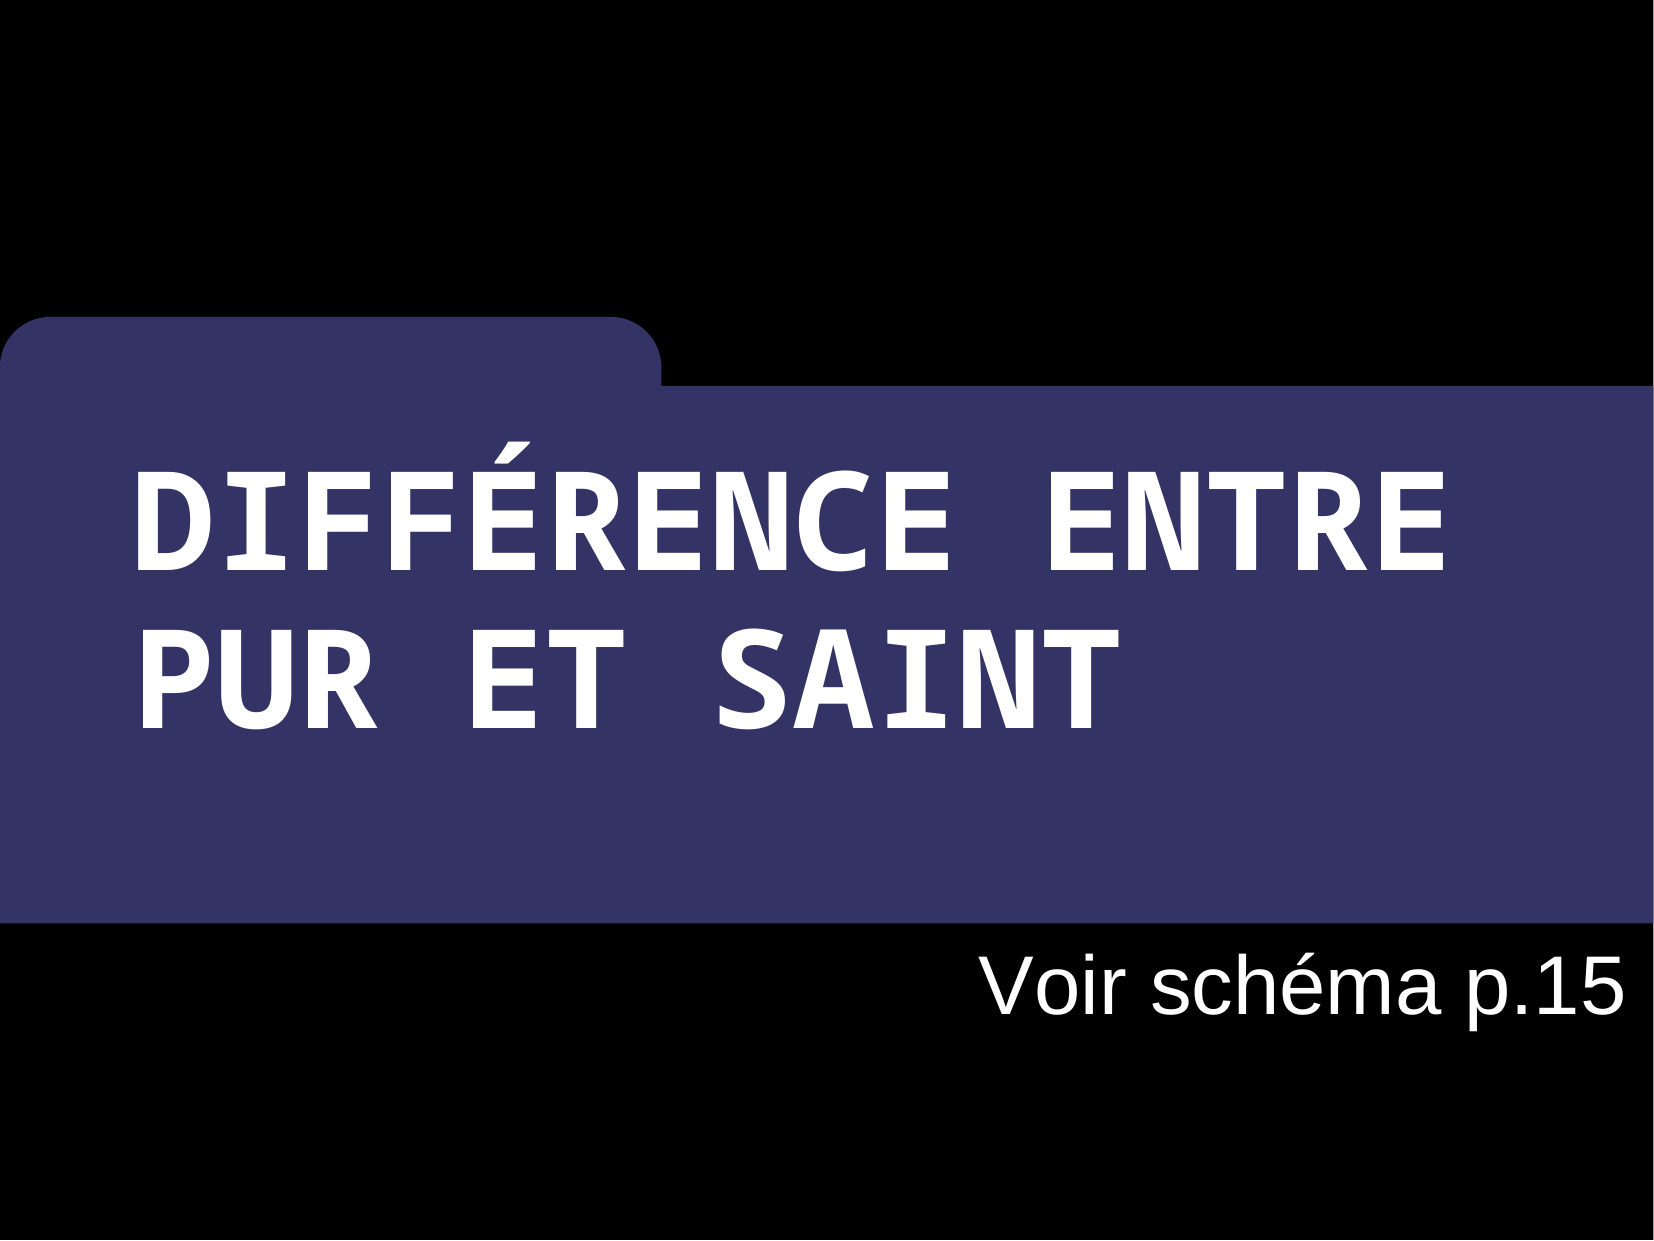

DIFFÉRENCE ENTRE PUR ET SAINT
Voir schéma p.15